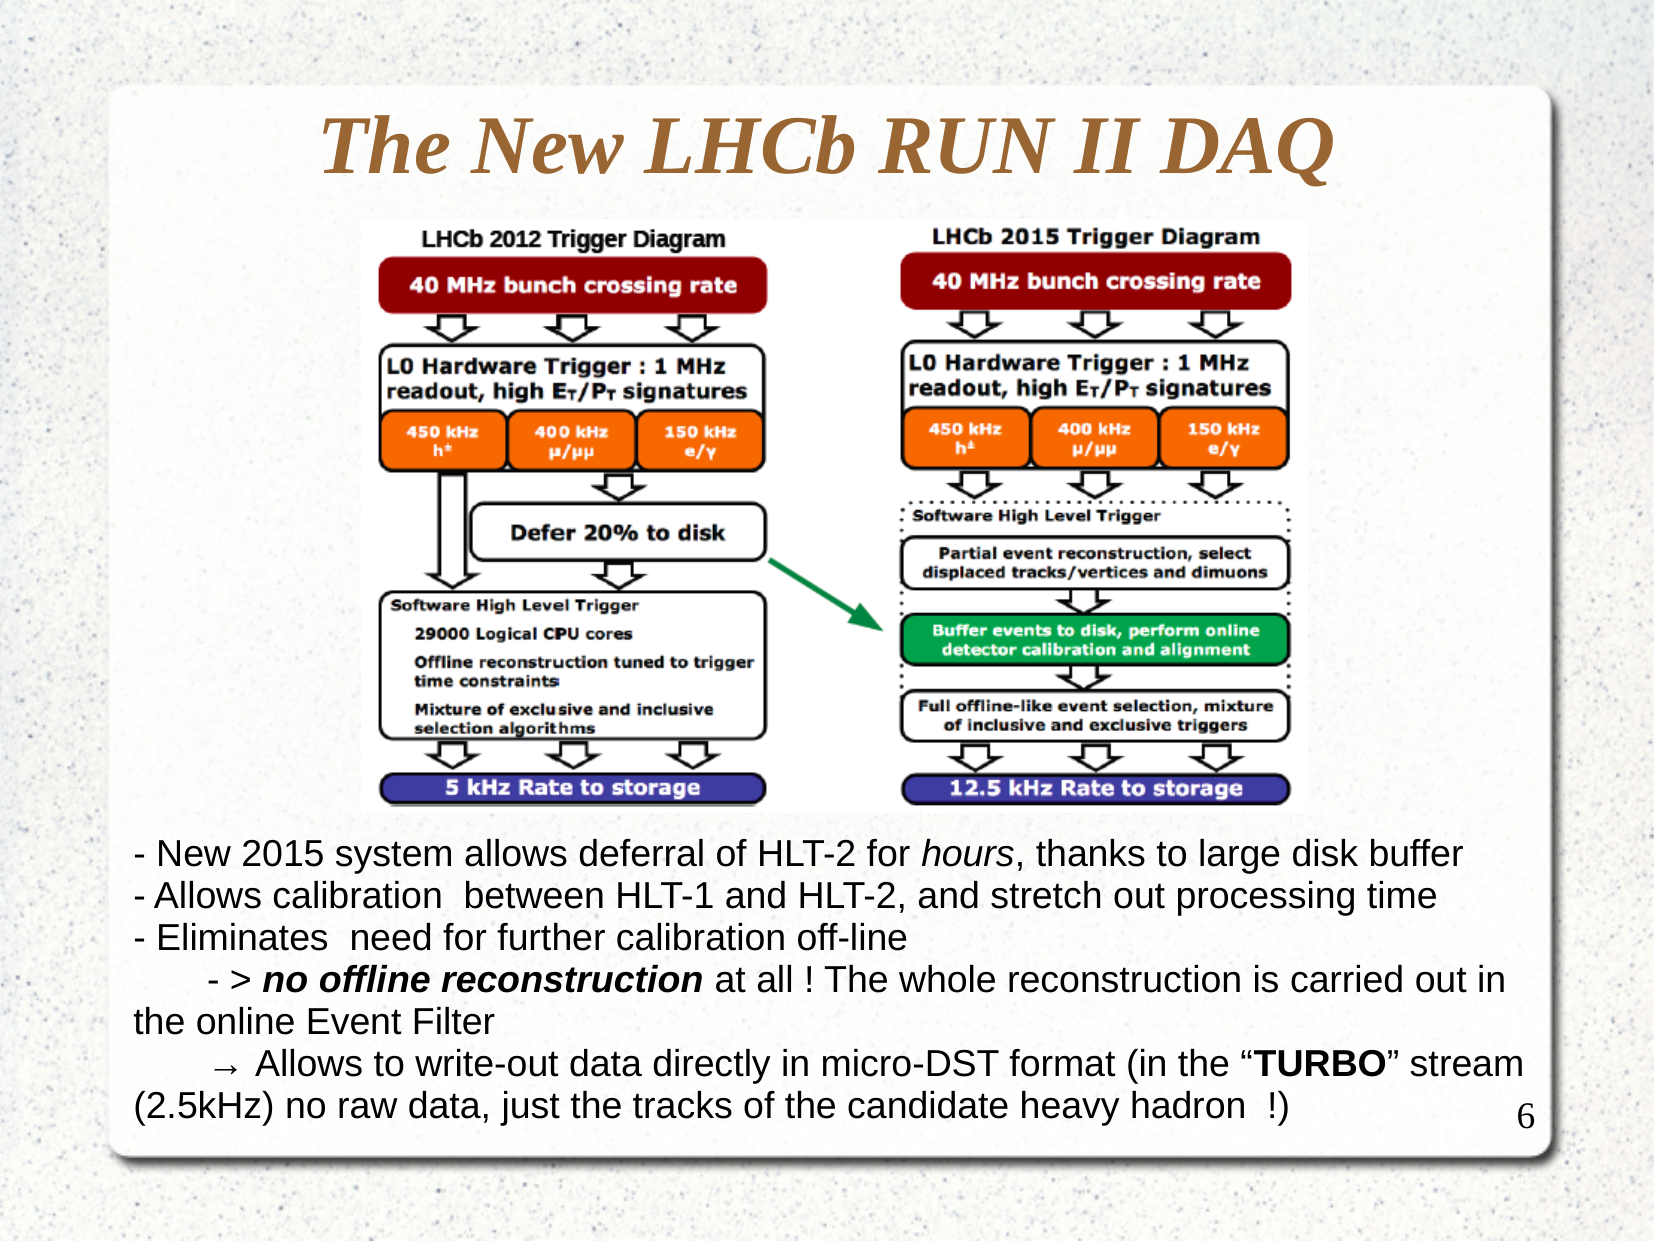

# The New LHCb RUN II DAQ
- New 2015 system allows deferral of HLT-2 for hours, thanks to large disk buffer
- Allows calibration between HLT-1 and HLT-2, and stretch out processing time
- Eliminates need for further calibration off-line
	- > no offline reconstruction at all ! The whole reconstruction is carried out in the online Event Filter
	→ Allows to write-out data directly in micro-DST format (in the “TURBO” stream (2.5kHz) no raw data, just the tracks of the candidate heavy hadron !)
6